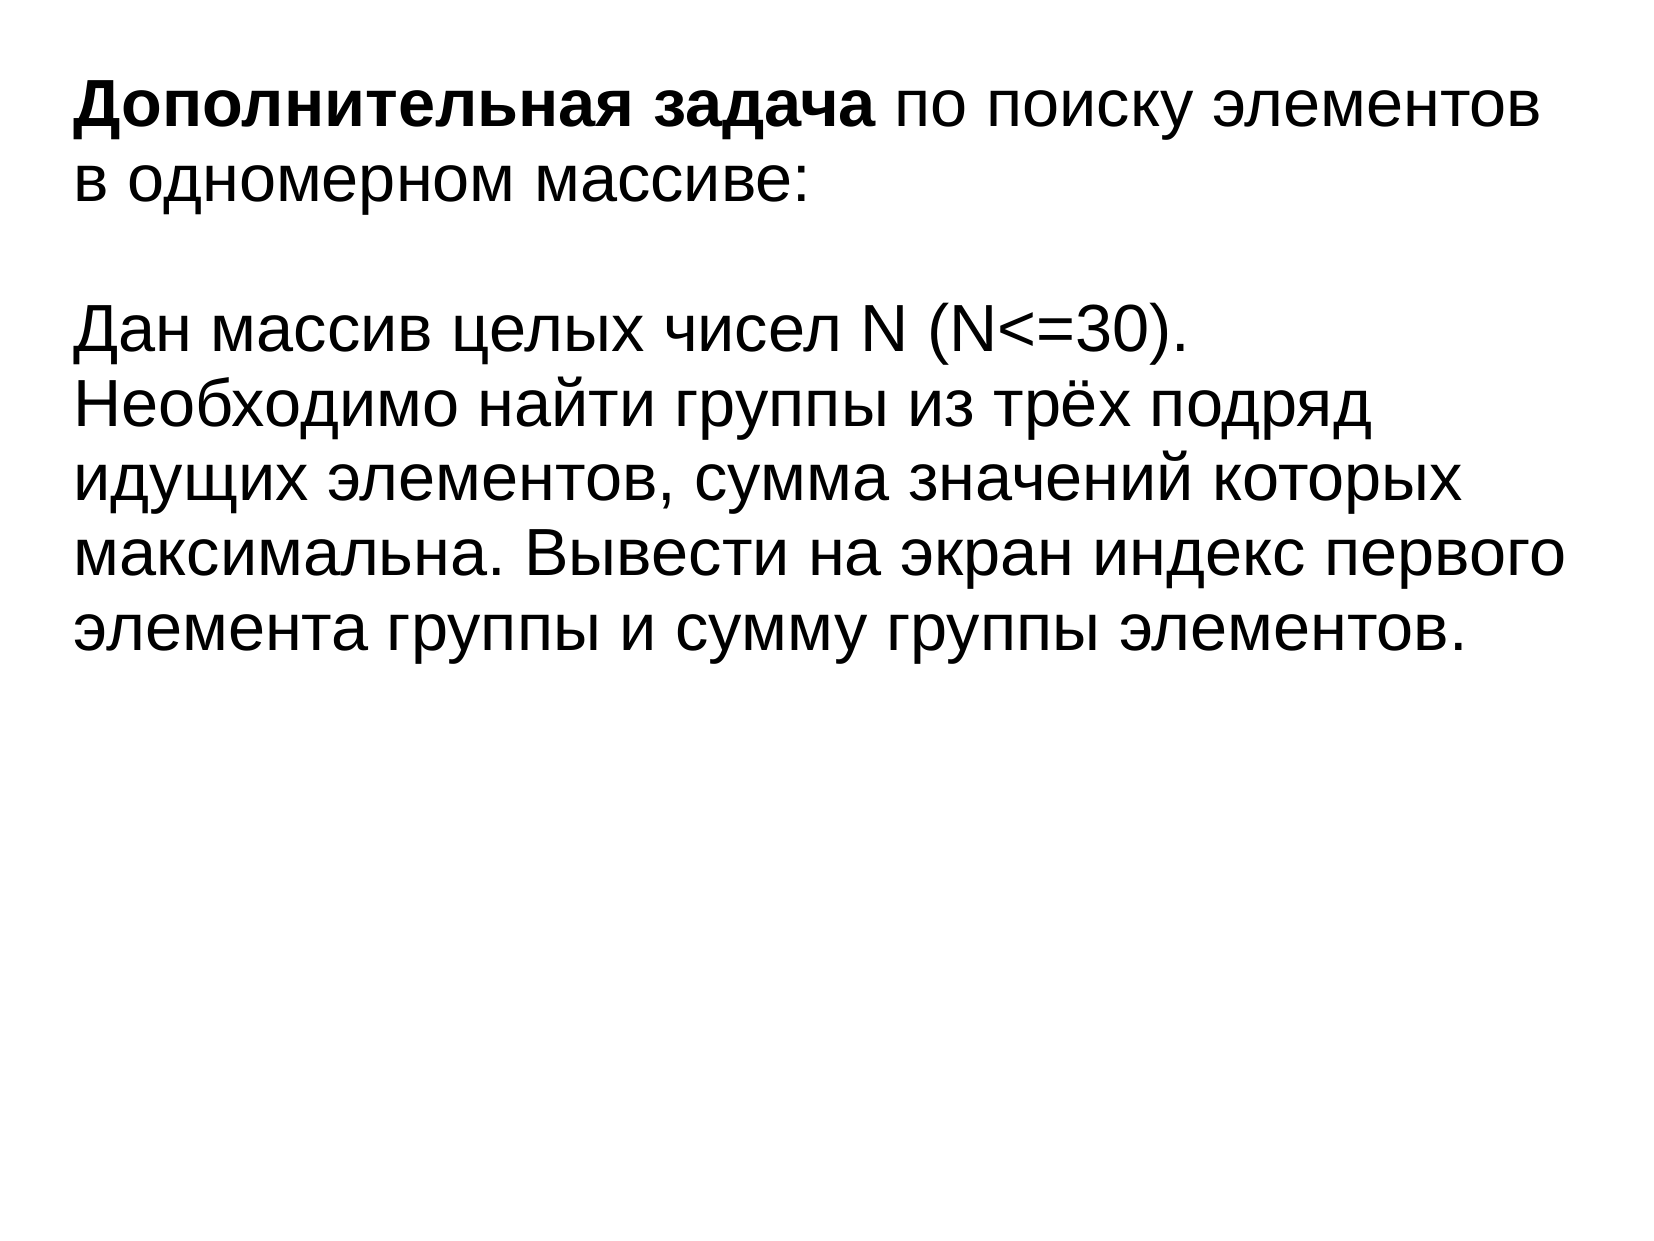

Дополнительная задача по поиску элементов в одномерном массиве:
Дан массив целых чисел N (N<=30). Необходимо найти группы из трёх подряд идущих элементов, сумма значений которых максимальна. Вывести на экран индекс первого элемента группы и сумму группы элементов.